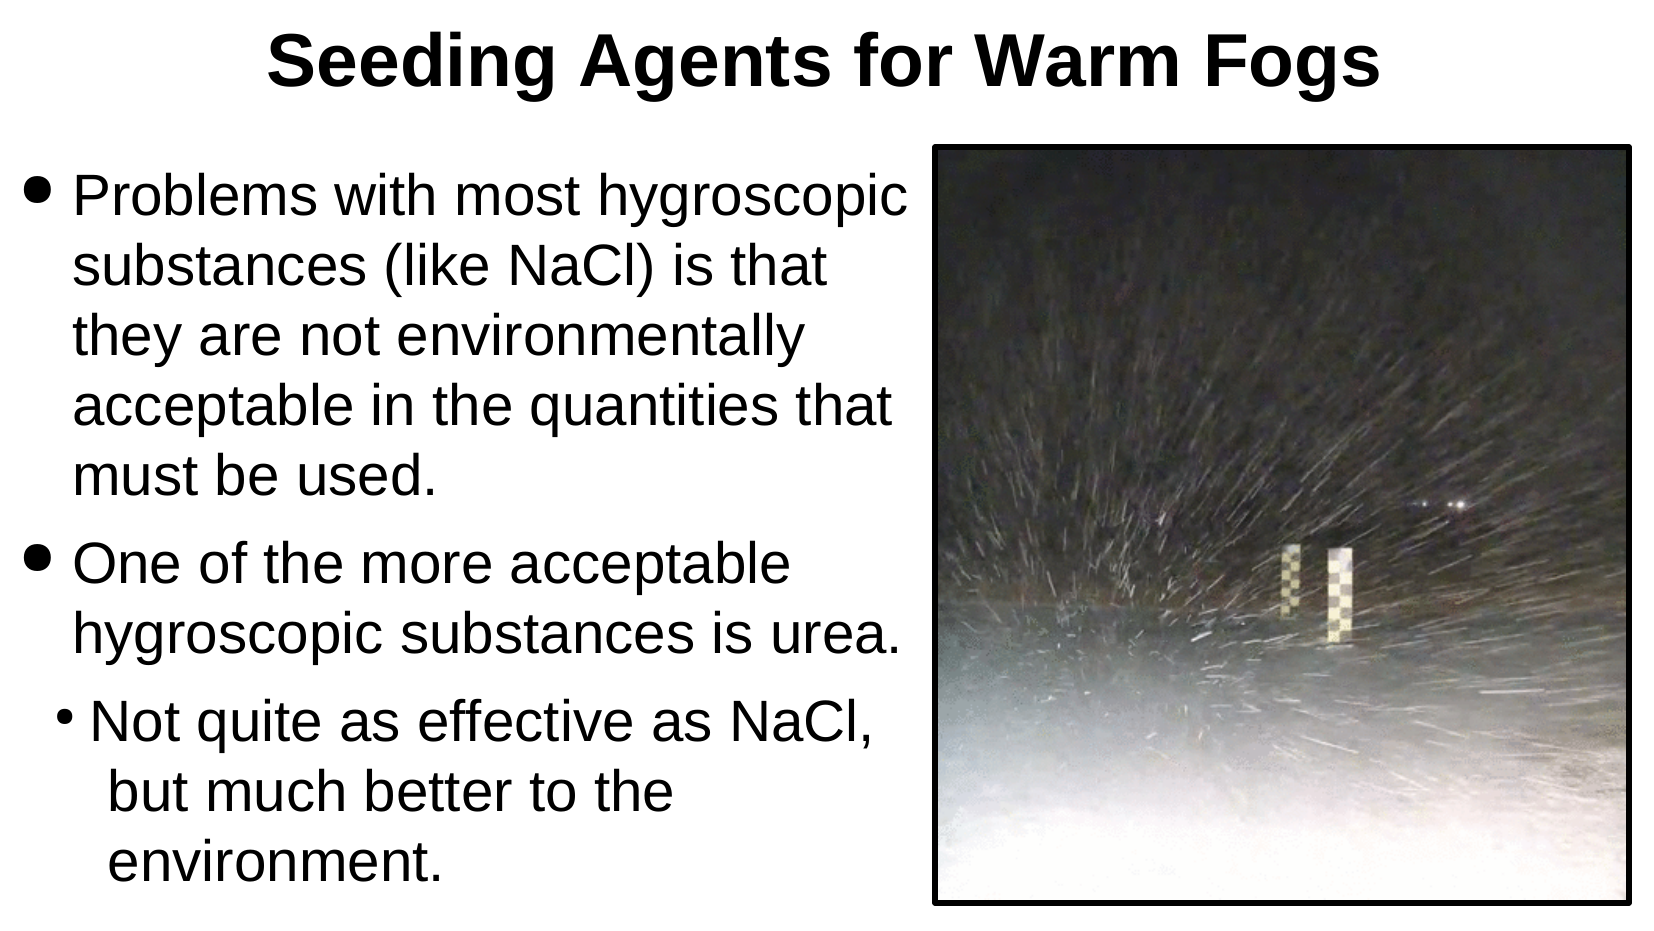

# Seeding Agents for Warm Fogs
 Problems with most hygroscopic substances (like NaCl) is that they are not environmentally acceptable in the quantities that must be used.
 One of the more acceptable hygroscopic substances is urea.
Not quite as effective as NaCl, but much better to the environment.